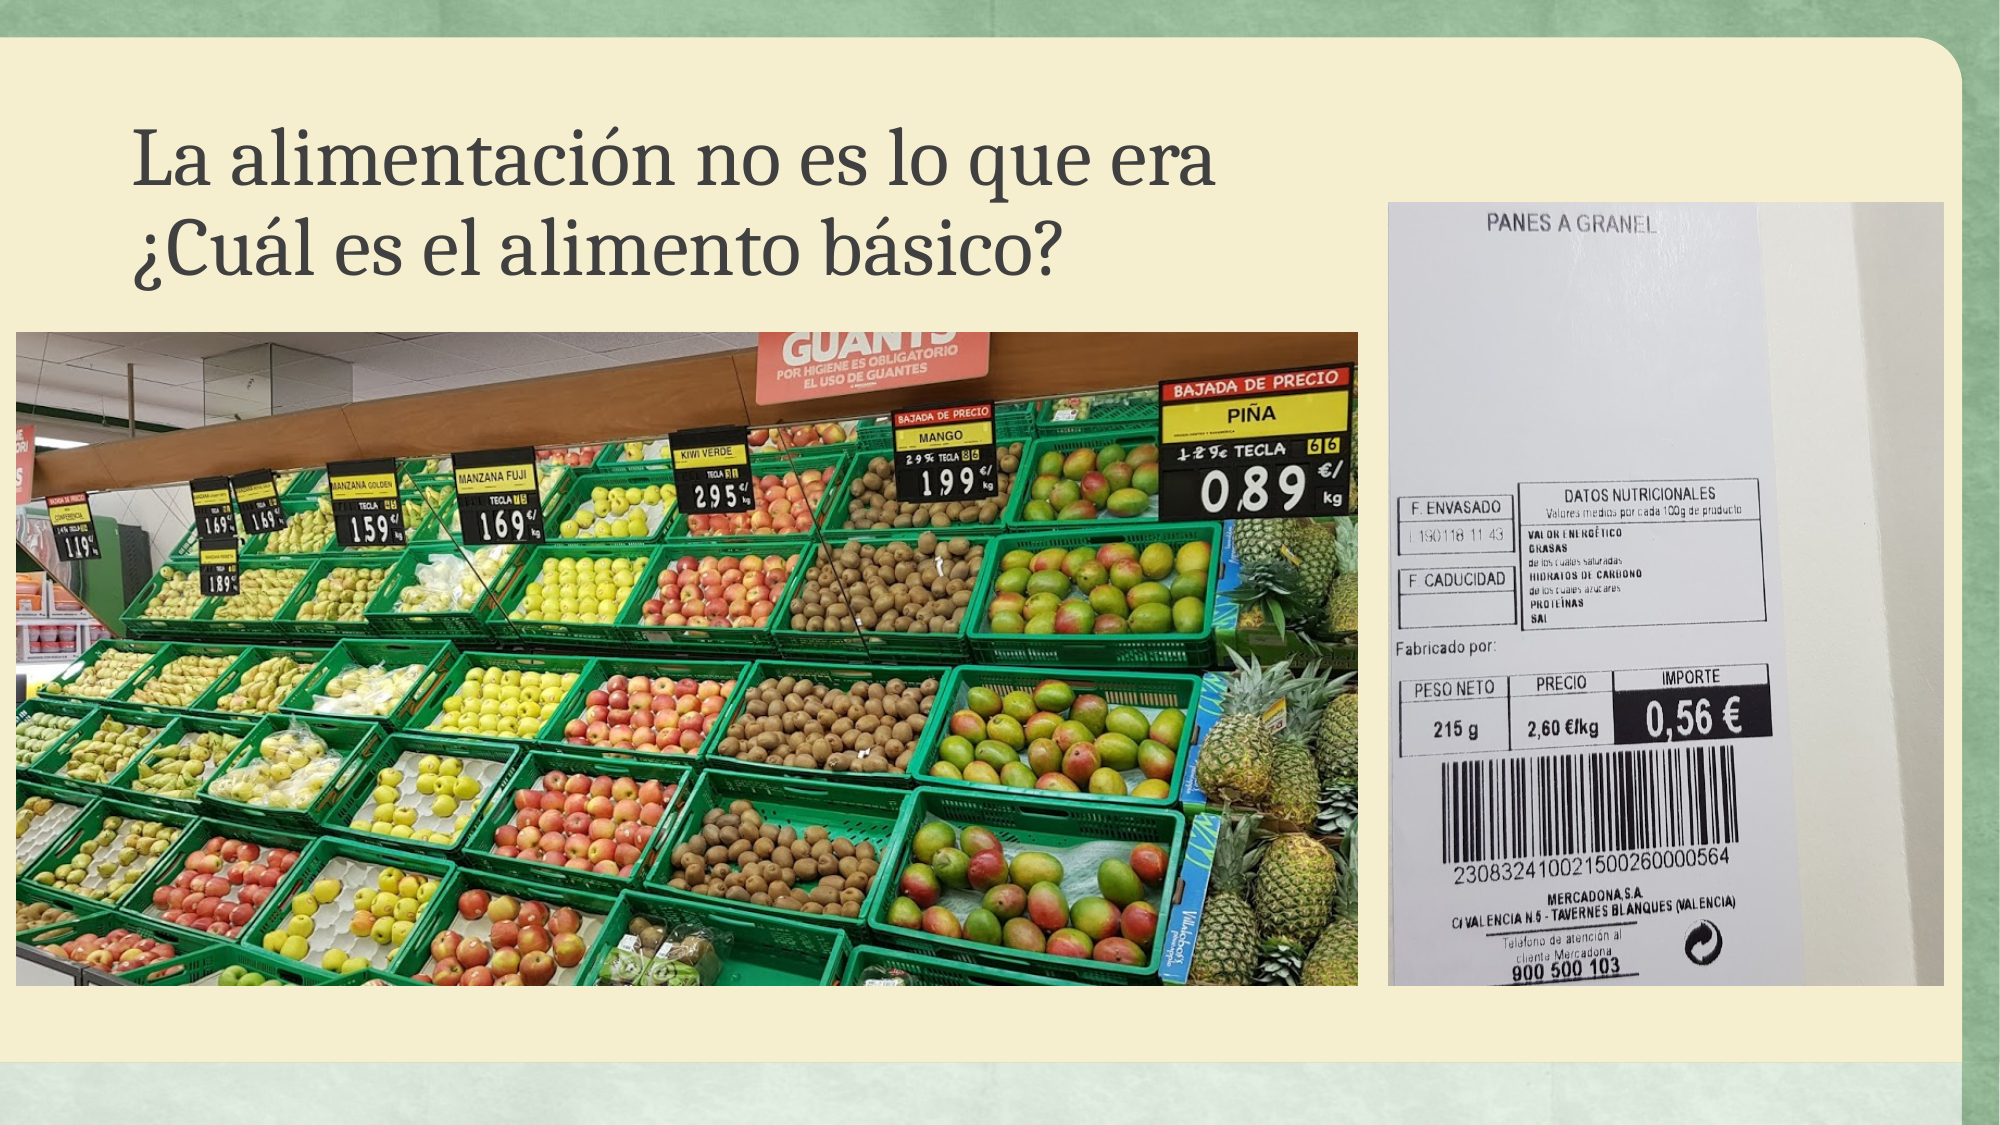

# La alimentación no es lo que era ¿Cuál es el alimento básico?